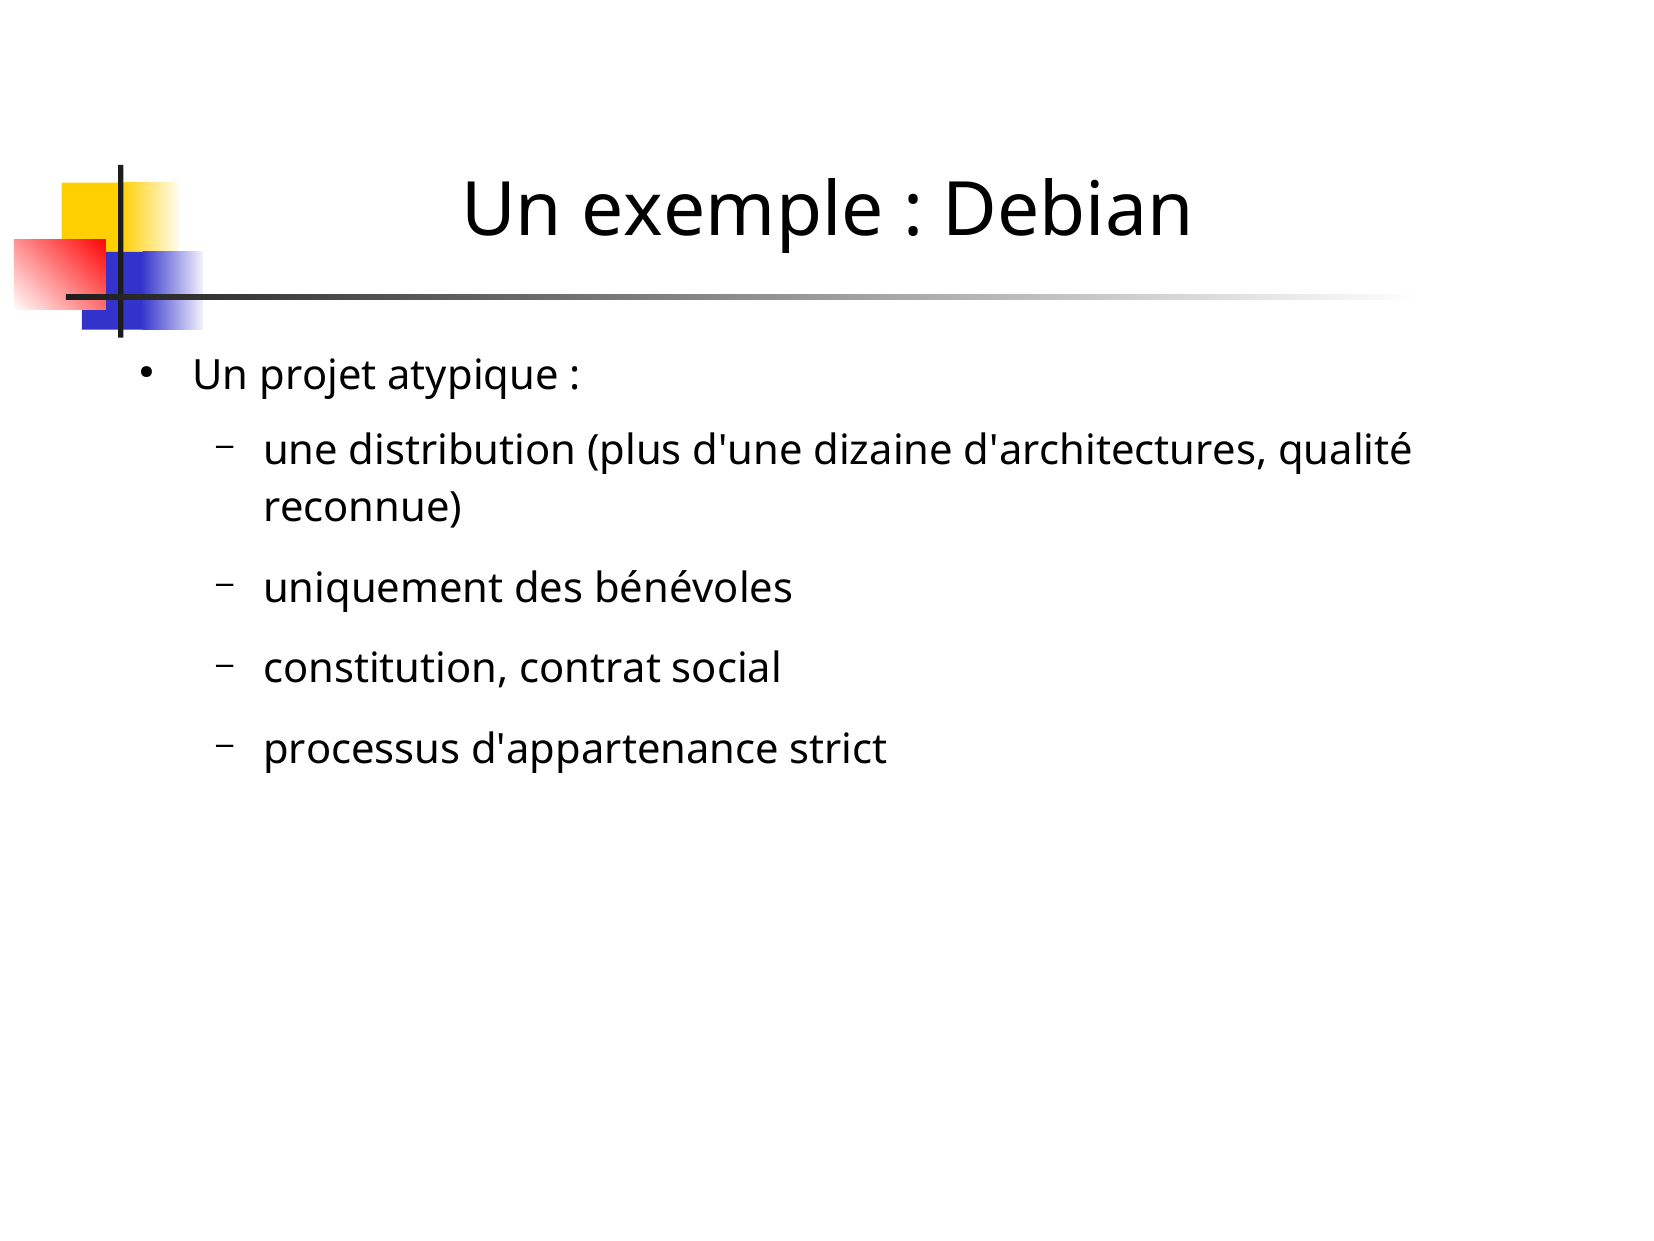

# Un exemple : Debian
Un projet atypique :
une distribution (plus d'une dizaine d'architectures, qualité reconnue)
uniquement des bénévoles
constitution, contrat social
processus d'appartenance strict